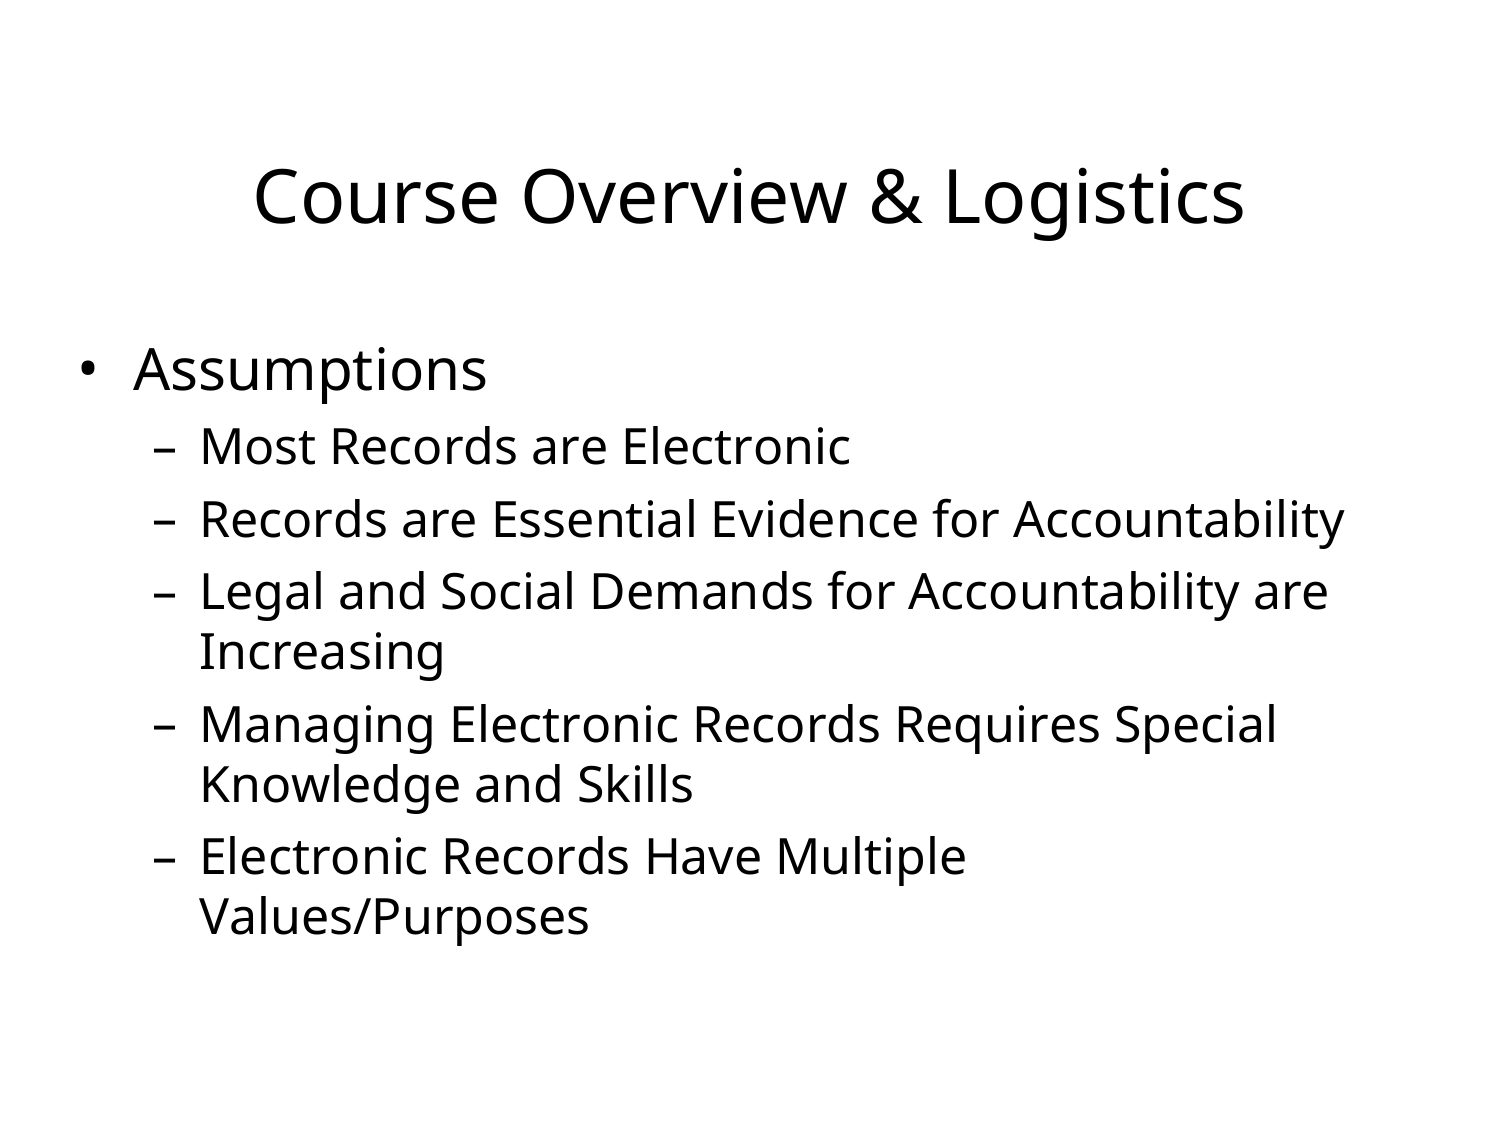

# Course Overview & Logistics
Assumptions
Most Records are Electronic
Records are Essential Evidence for Accountability
Legal and Social Demands for Accountability are Increasing
Managing Electronic Records Requires Special Knowledge and Skills
Electronic Records Have Multiple Values/Purposes